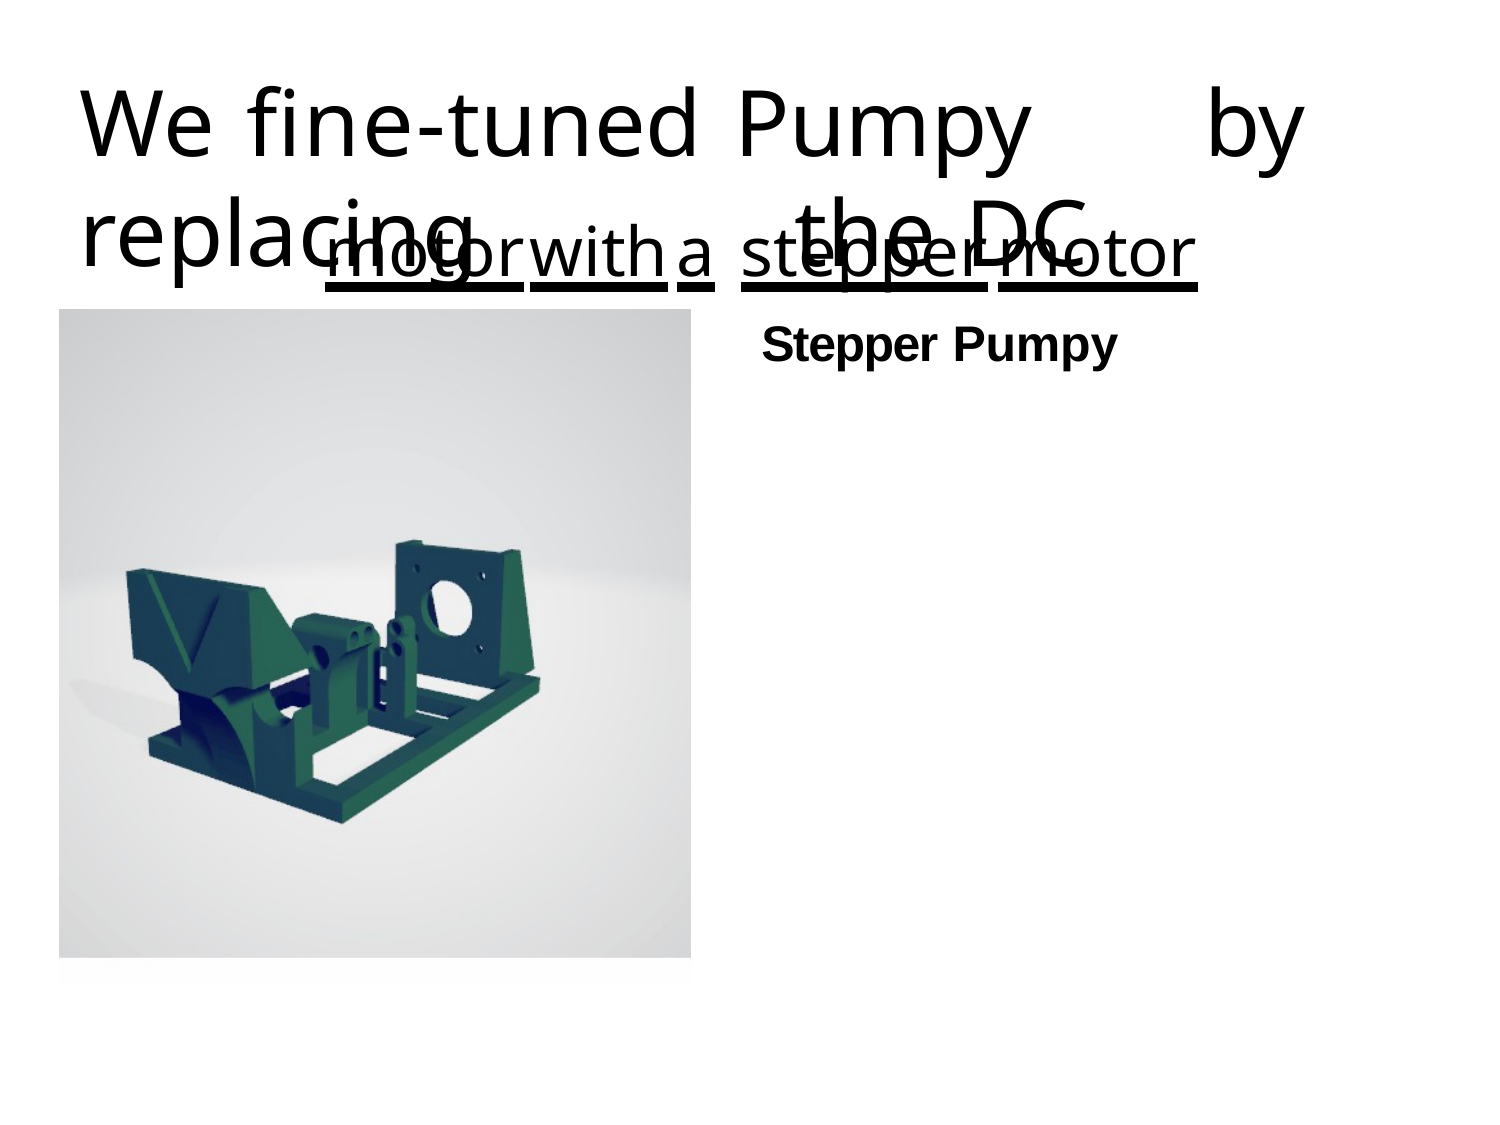

# We fine-tuned Pumpy	by	replacing	the DC
	motor	with	a	stepper	motor
Stepper Pumpy
Precise	rotational control by stepper motor turning in fractional additions
Disadvantages:
Resonance	effect	at	low speeds
Decreasing torque	with increasing speeds
15